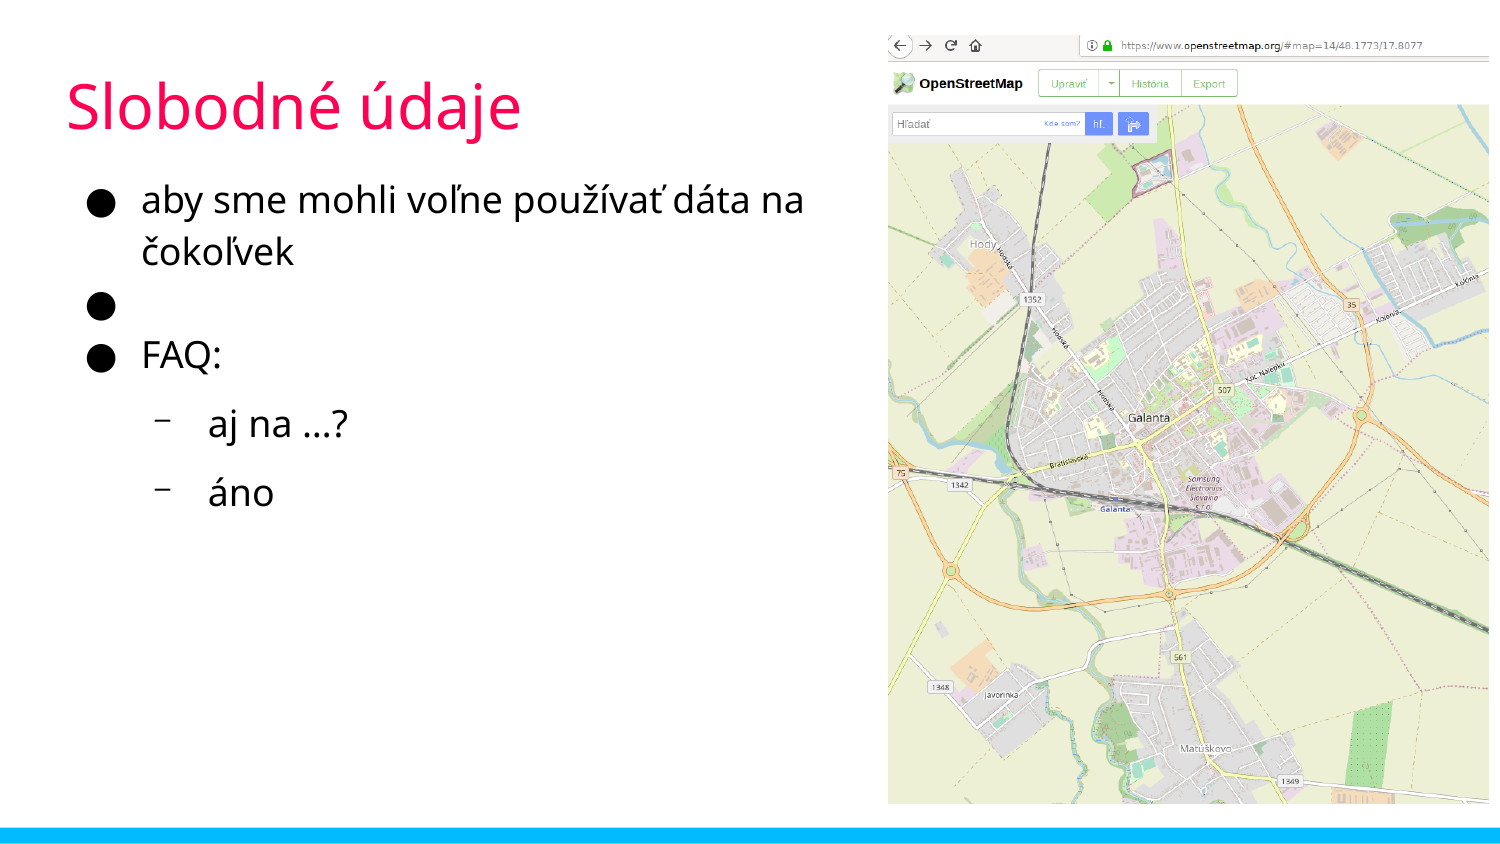

# Slobodné údaje
aby sme mohli voľne používať dáta na čokoľvek
FAQ:
aj na …?
áno